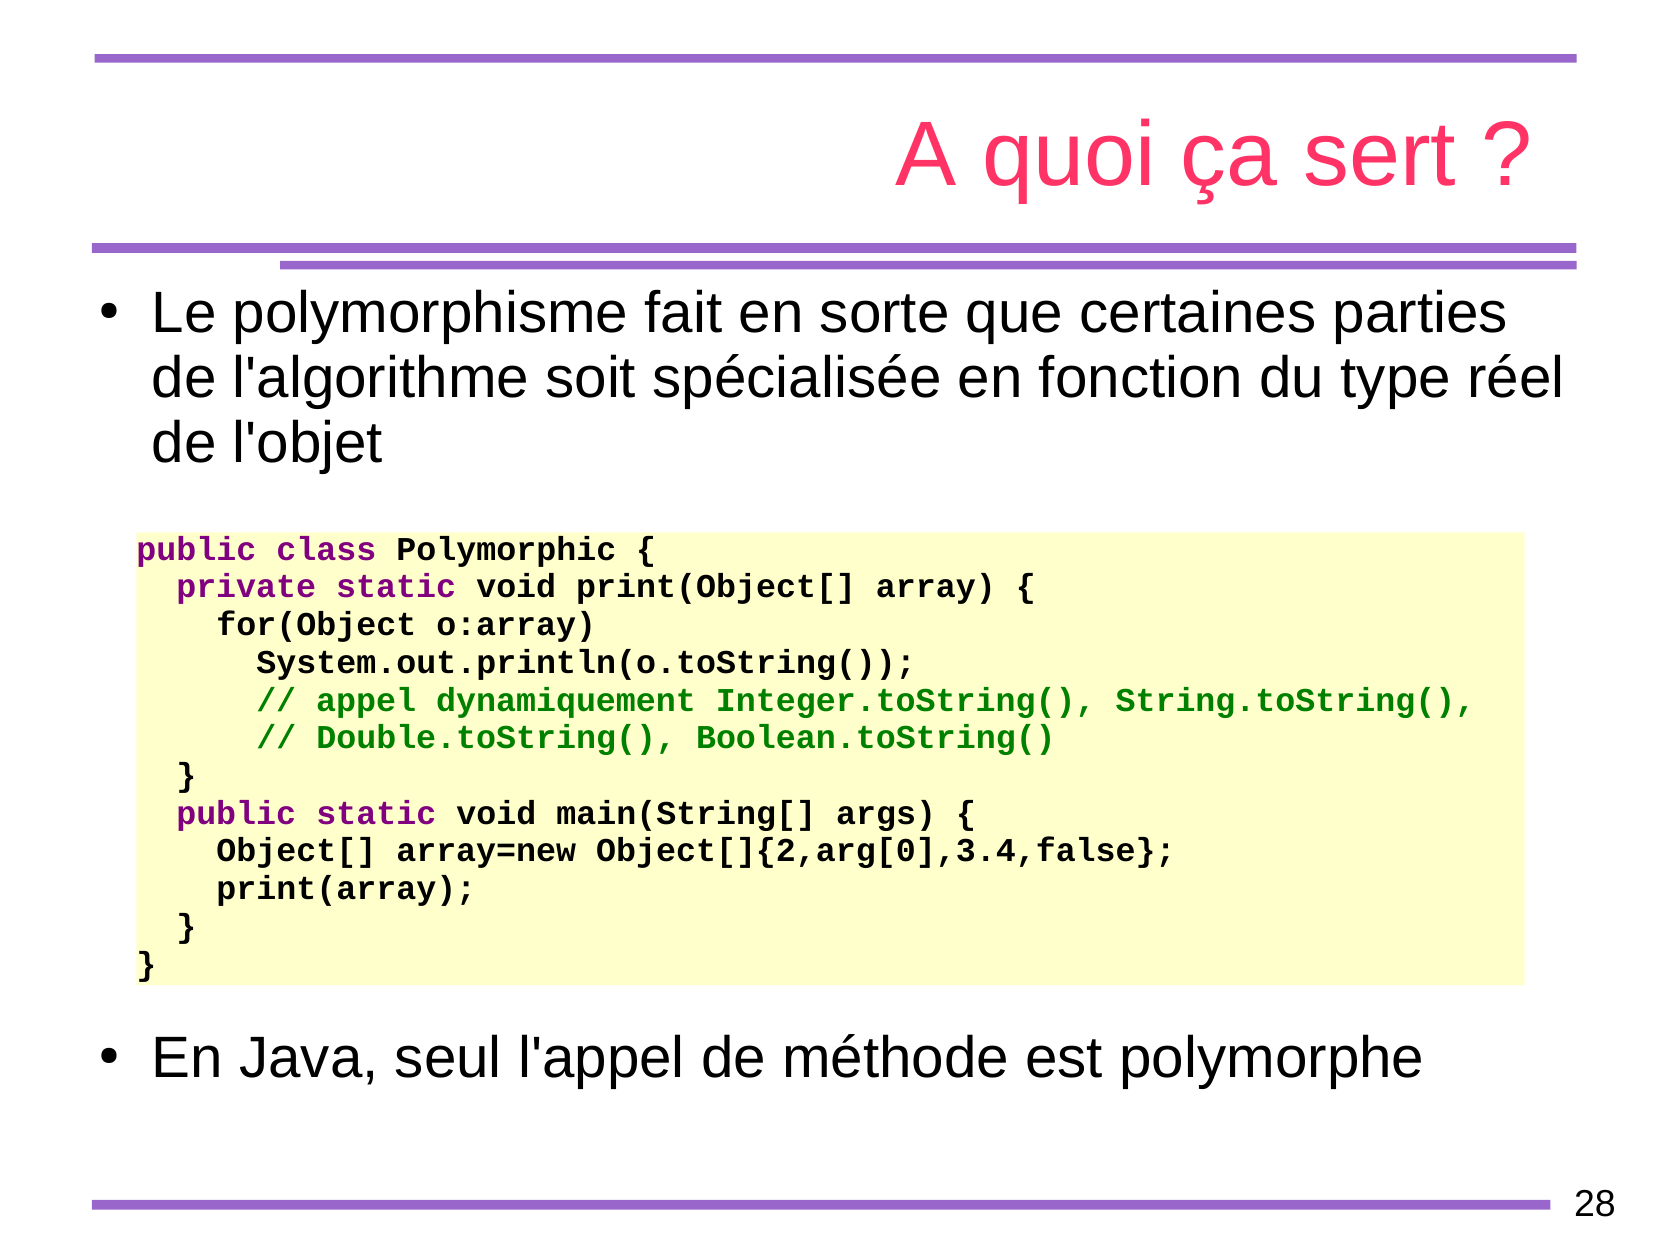

# A quoi ça sert ?
Le polymorphisme fait en sorte que certaines parties de l'algorithme soit spécialisée en fonction du type réel de l'objet
En Java, seul l'appel de méthode est polymorphe
public class Polymorphic {
 private static void print(Object[] array) {
 for(Object o:array)
 System.out.println(o.toString());
 // appel dynamiquement Integer.toString(), String.toString(),
 // Double.toString(), Boolean.toString()
 }
 public static void main(String[] args) {
 Object[] array=new Object[]{2,arg[0],3.4,false};
 print(array);
 }
}